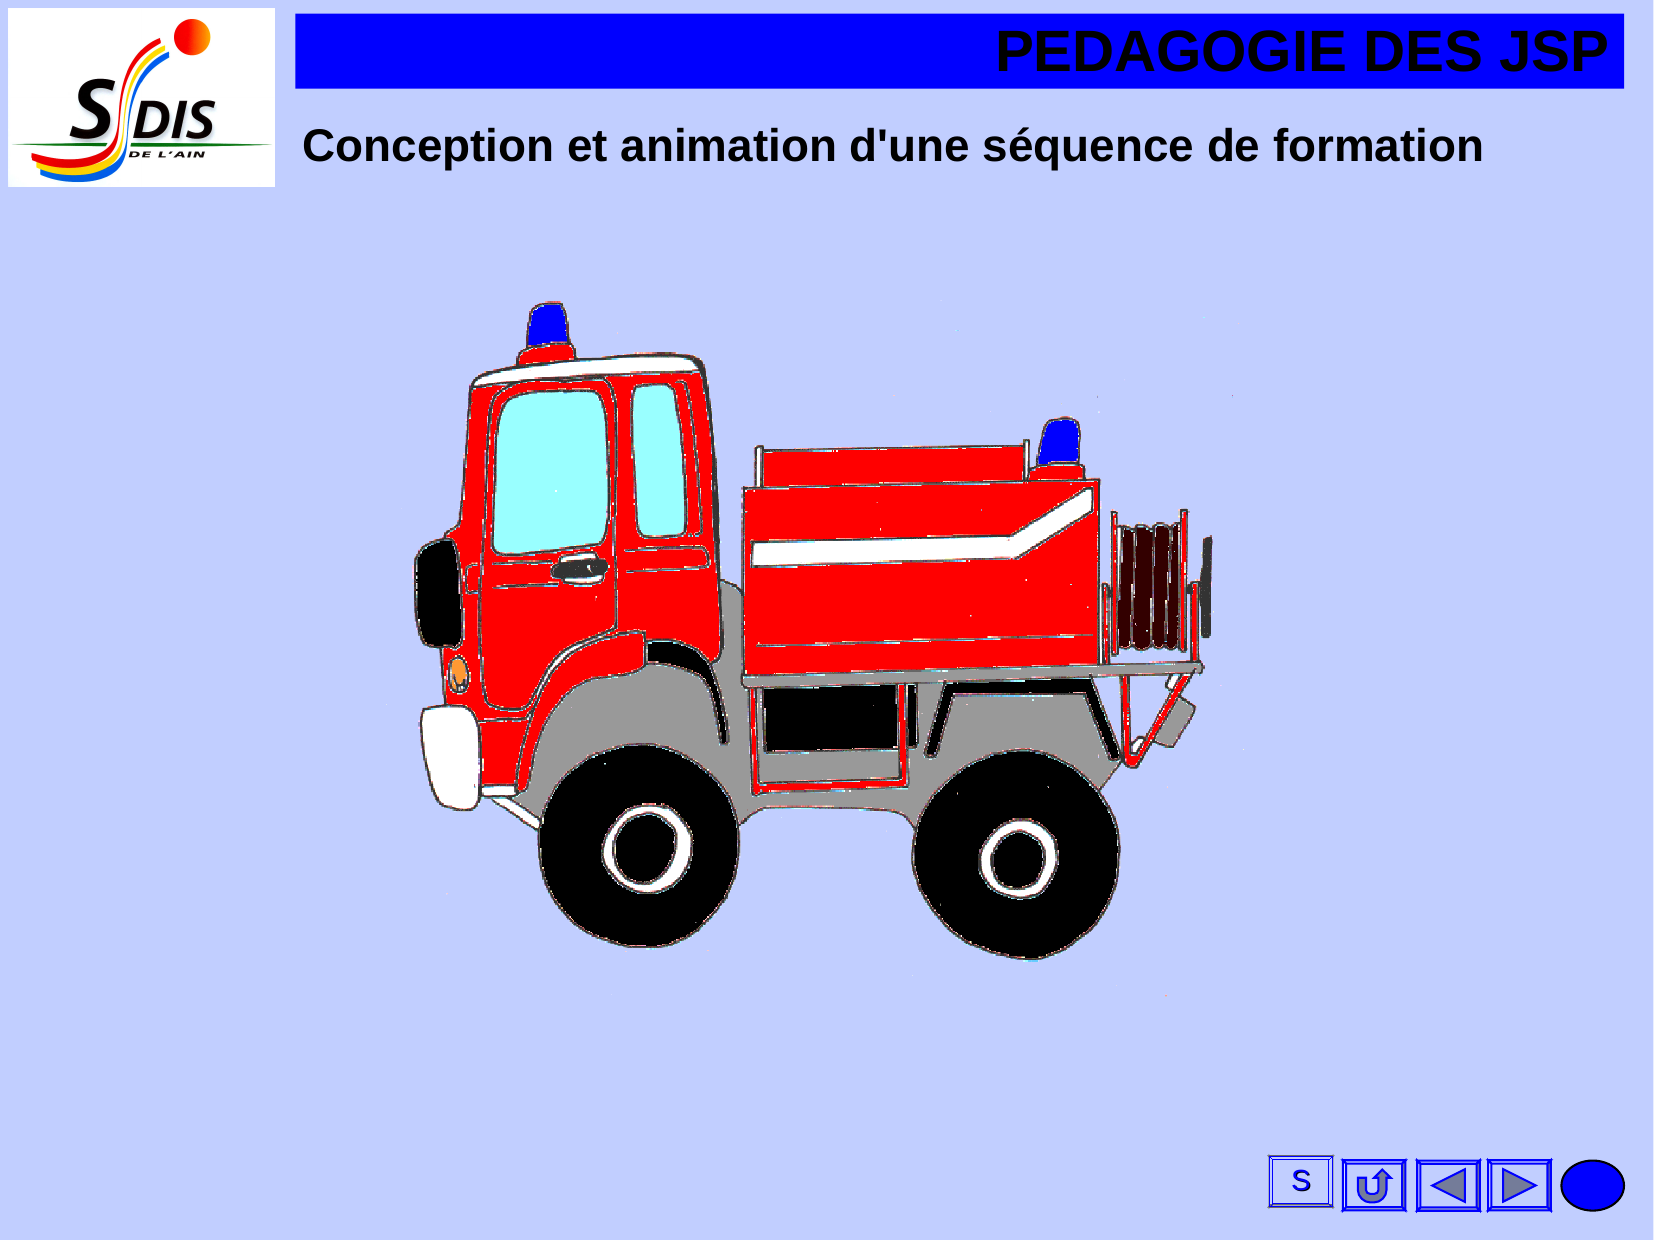

PEDAGOGIE DES JSP
Conception et animation d'une séquence de formation